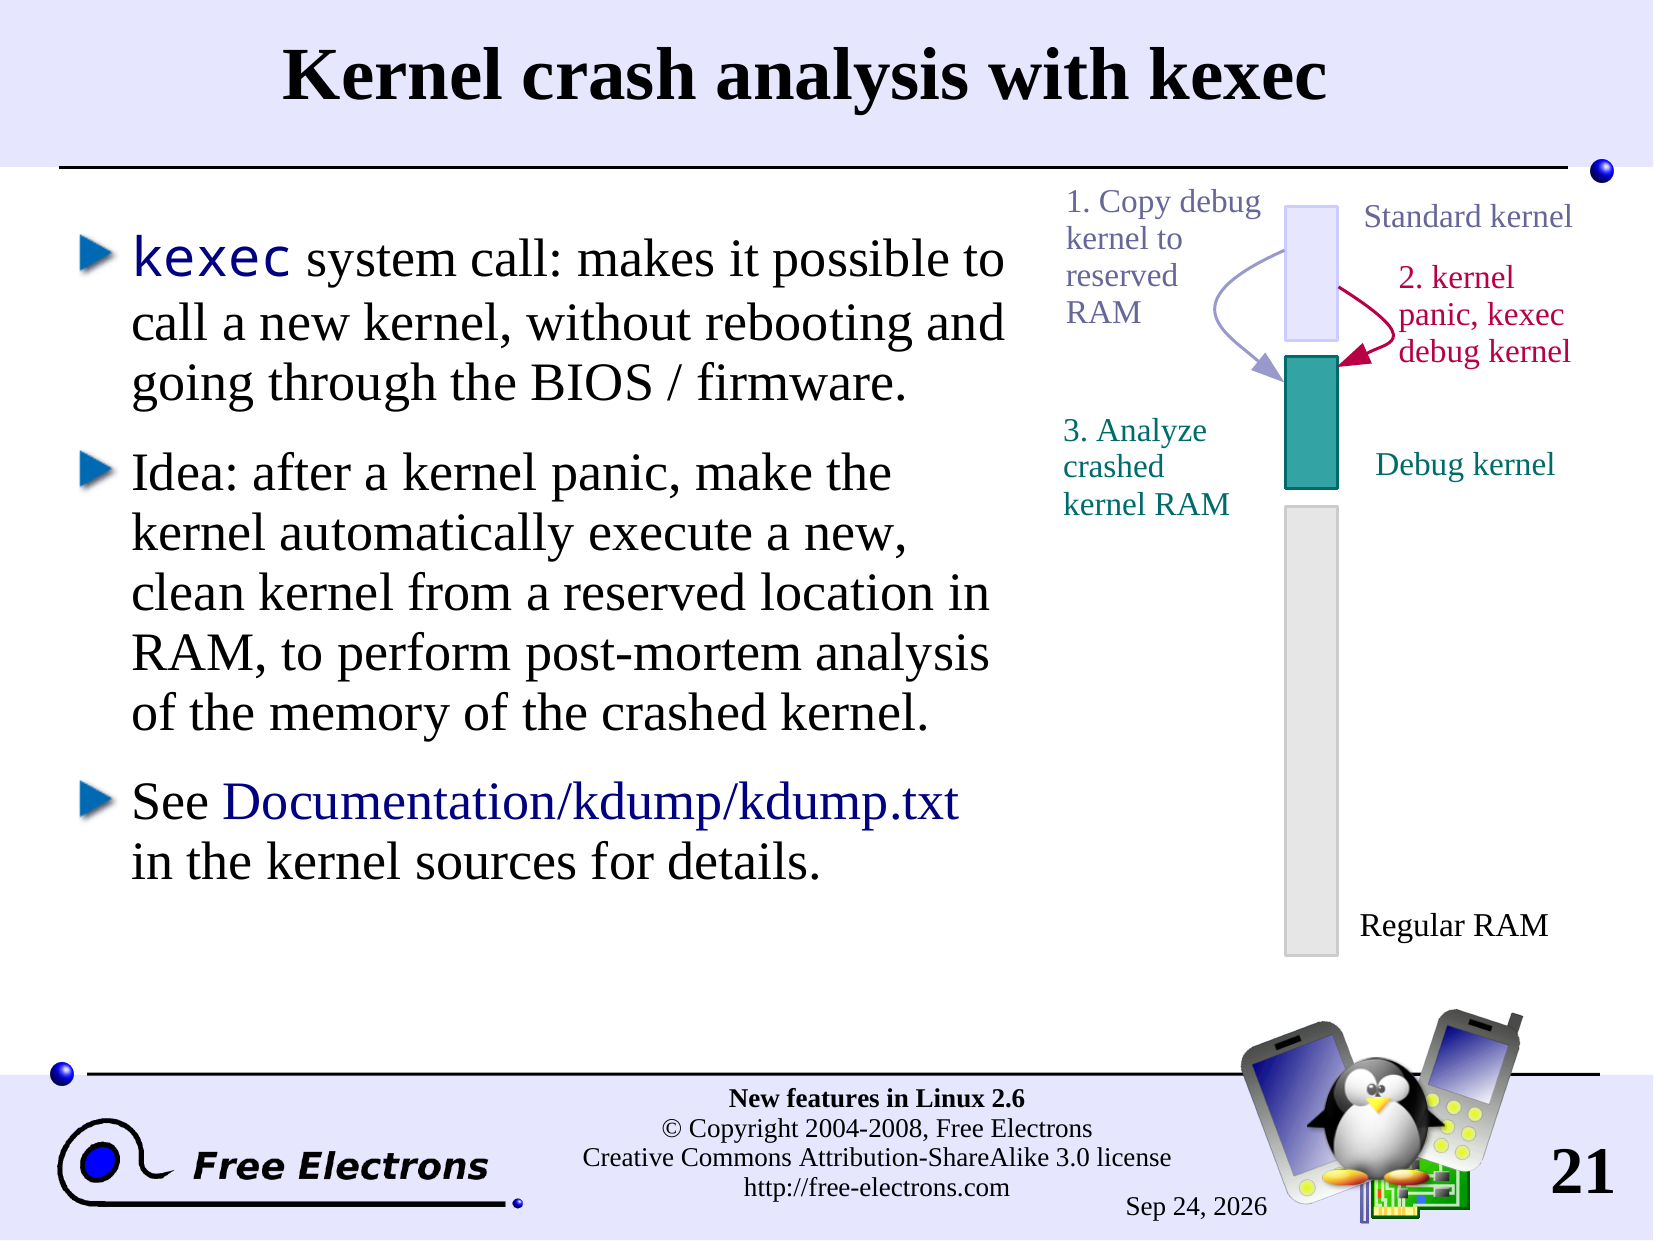

# Kernel crash analysis with kexec
1. Copy debug
kernel to reserved
RAM
Standard kernel
kexec system call: makes it possible to call a new kernel, without rebooting and going through the BIOS / firmware.
Idea: after a kernel panic, make the kernel automatically execute a new, clean kernel from a reserved location in RAM, to perform post-mortem analysis of the memory of the crashed kernel.
See Documentation/kdump/kdump.txt
in the kernel sources for details.
2. kernel panic, kexec debug kernel
3. Analyze crashed
kernel RAM
Debug kernel
Regular RAM